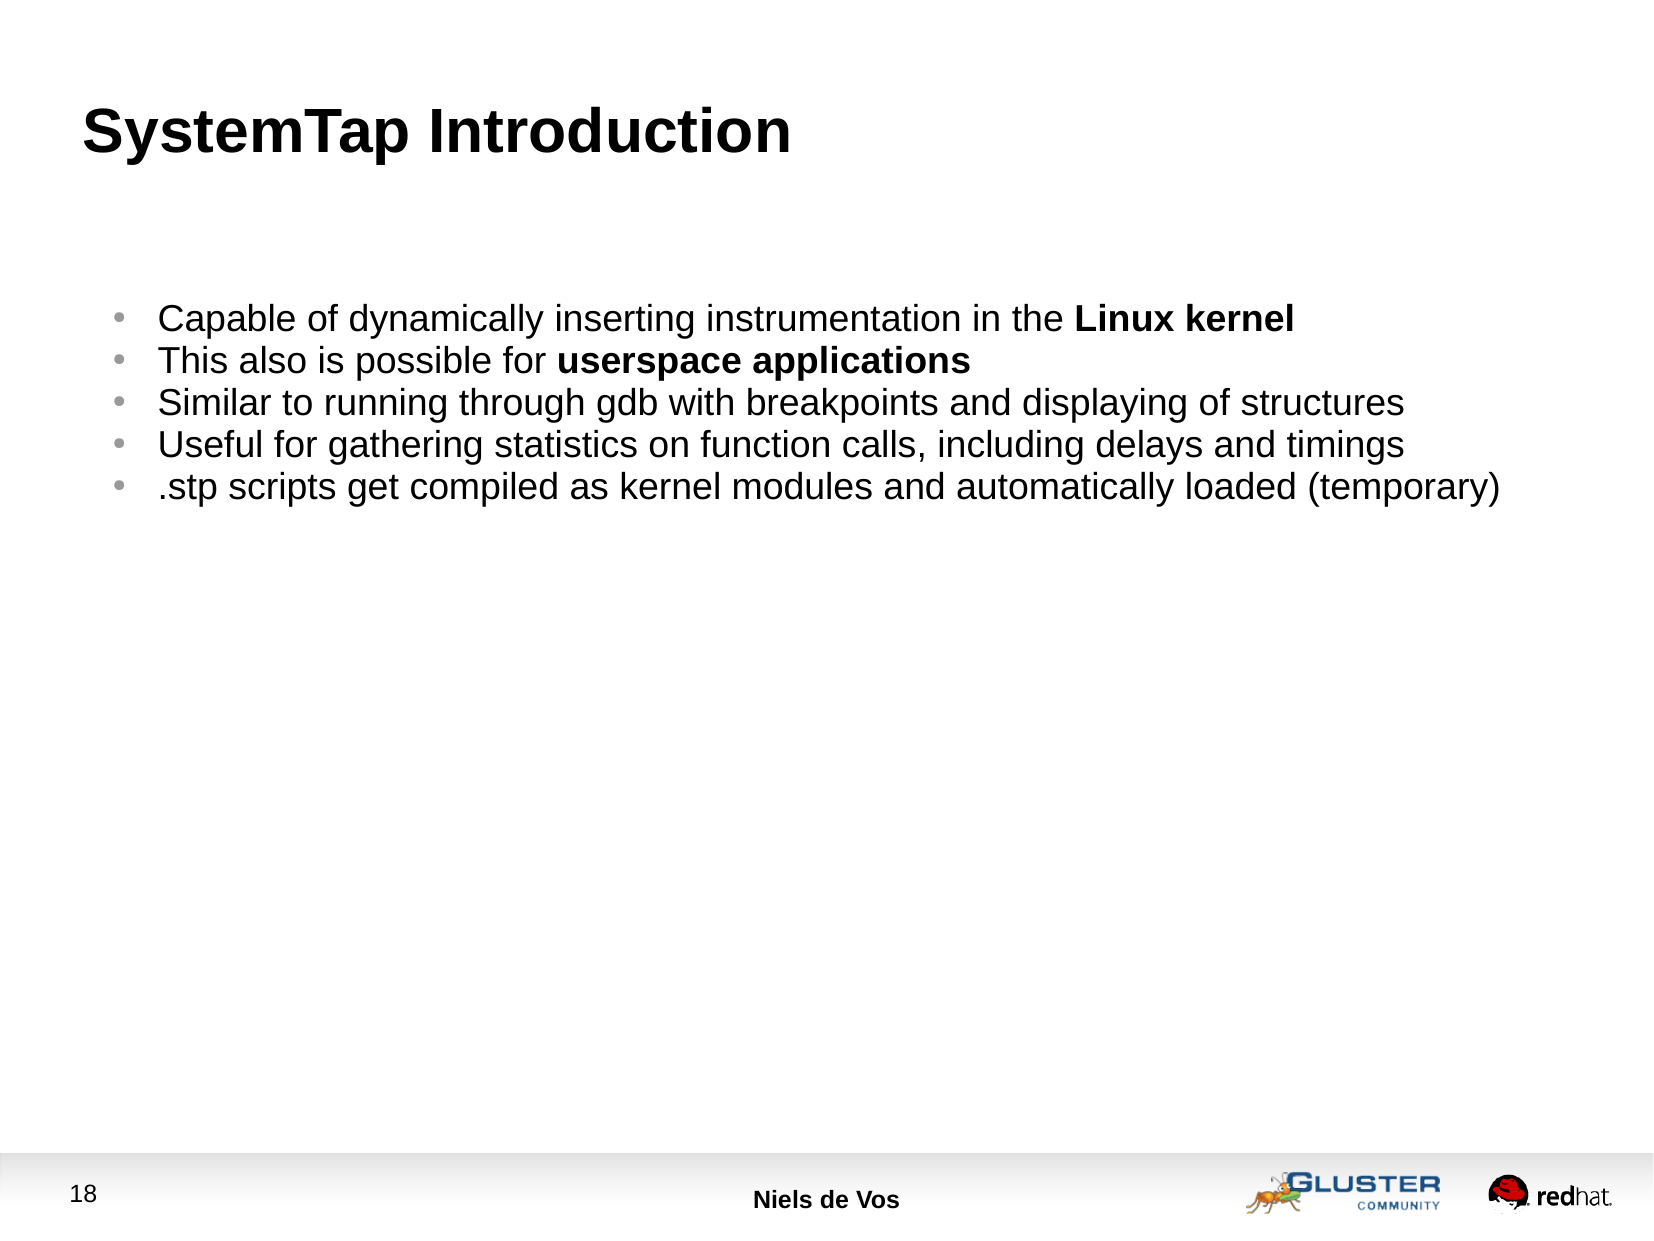

# SystemTap Introduction
Capable of dynamically inserting instrumentation in the Linux kernel
This also is possible for userspace applications
Similar to running through gdb with breakpoints and displaying of structures
Useful for gathering statistics on function calls, including delays and timings
.stp scripts get compiled as kernel modules and automatically loaded (temporary)